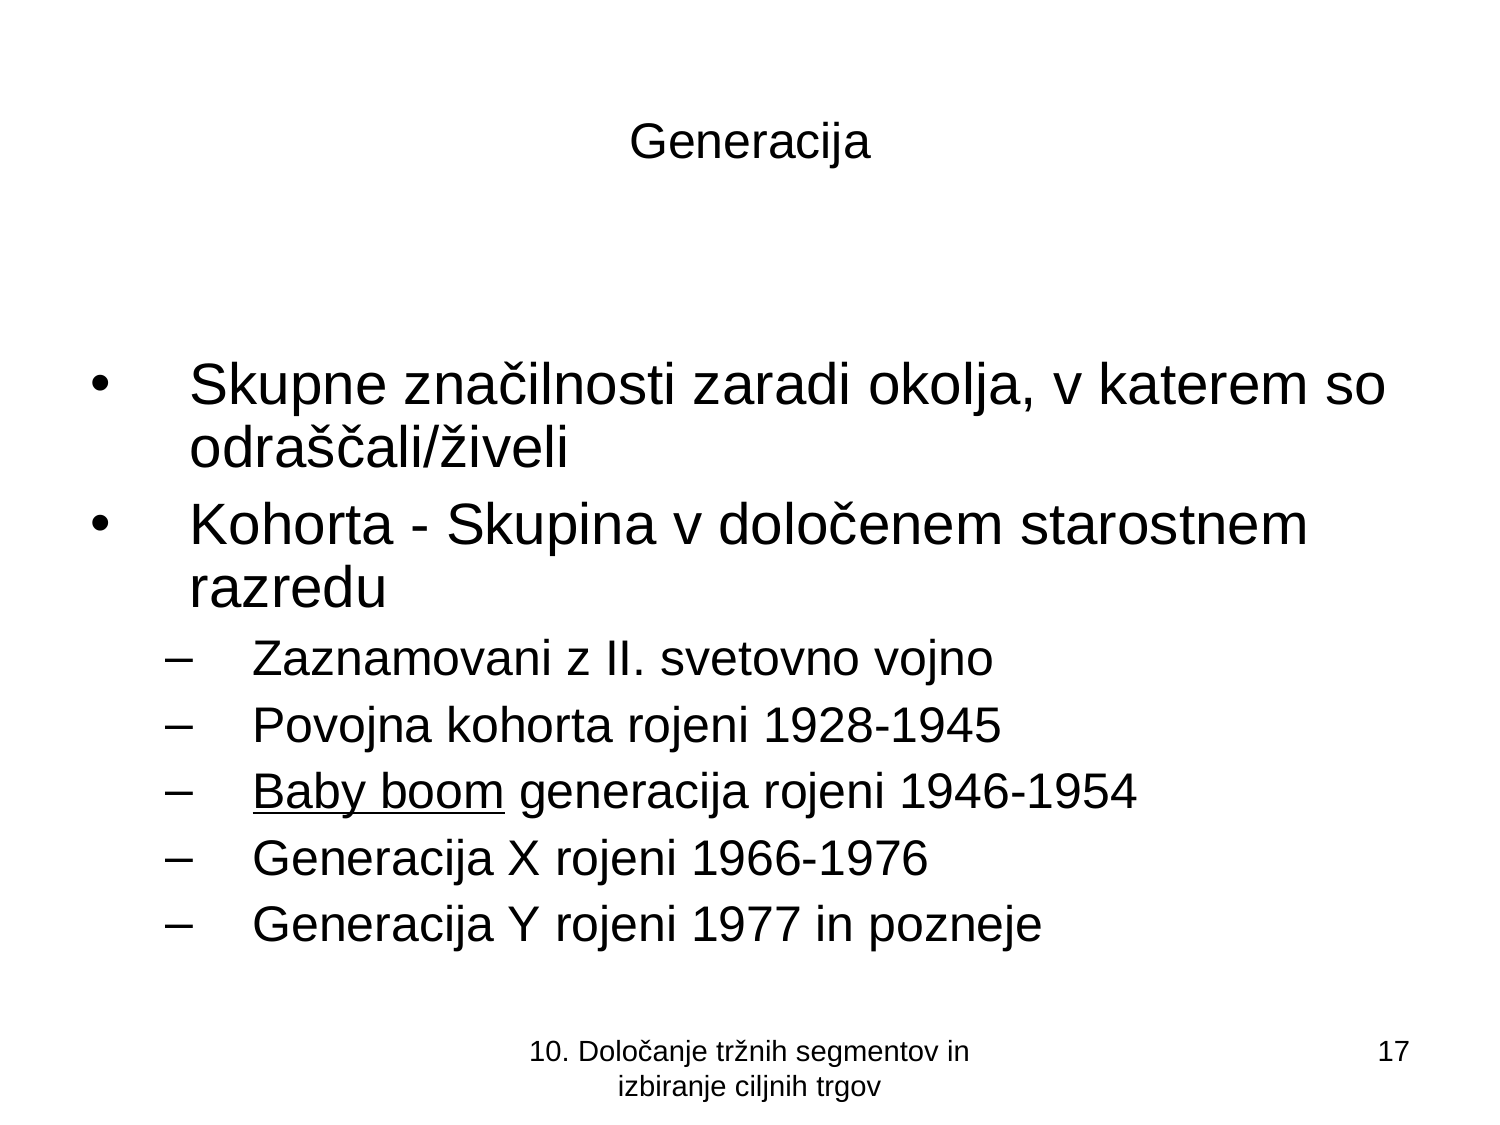

# Generacija
Skupne značilnosti zaradi okolja, v katerem so odraščali/živeli
Kohorta - Skupina v določenem starostnem razredu
Zaznamovani z II. svetovno vojno
Povojna kohorta rojeni 1928-1945
Baby boom generacija rojeni 1946-1954
Generacija X rojeni 1966-1976
Generacija Y rojeni 1977 in pozneje
10. Določanje tržnih segmentov in izbiranje ciljnih trgov